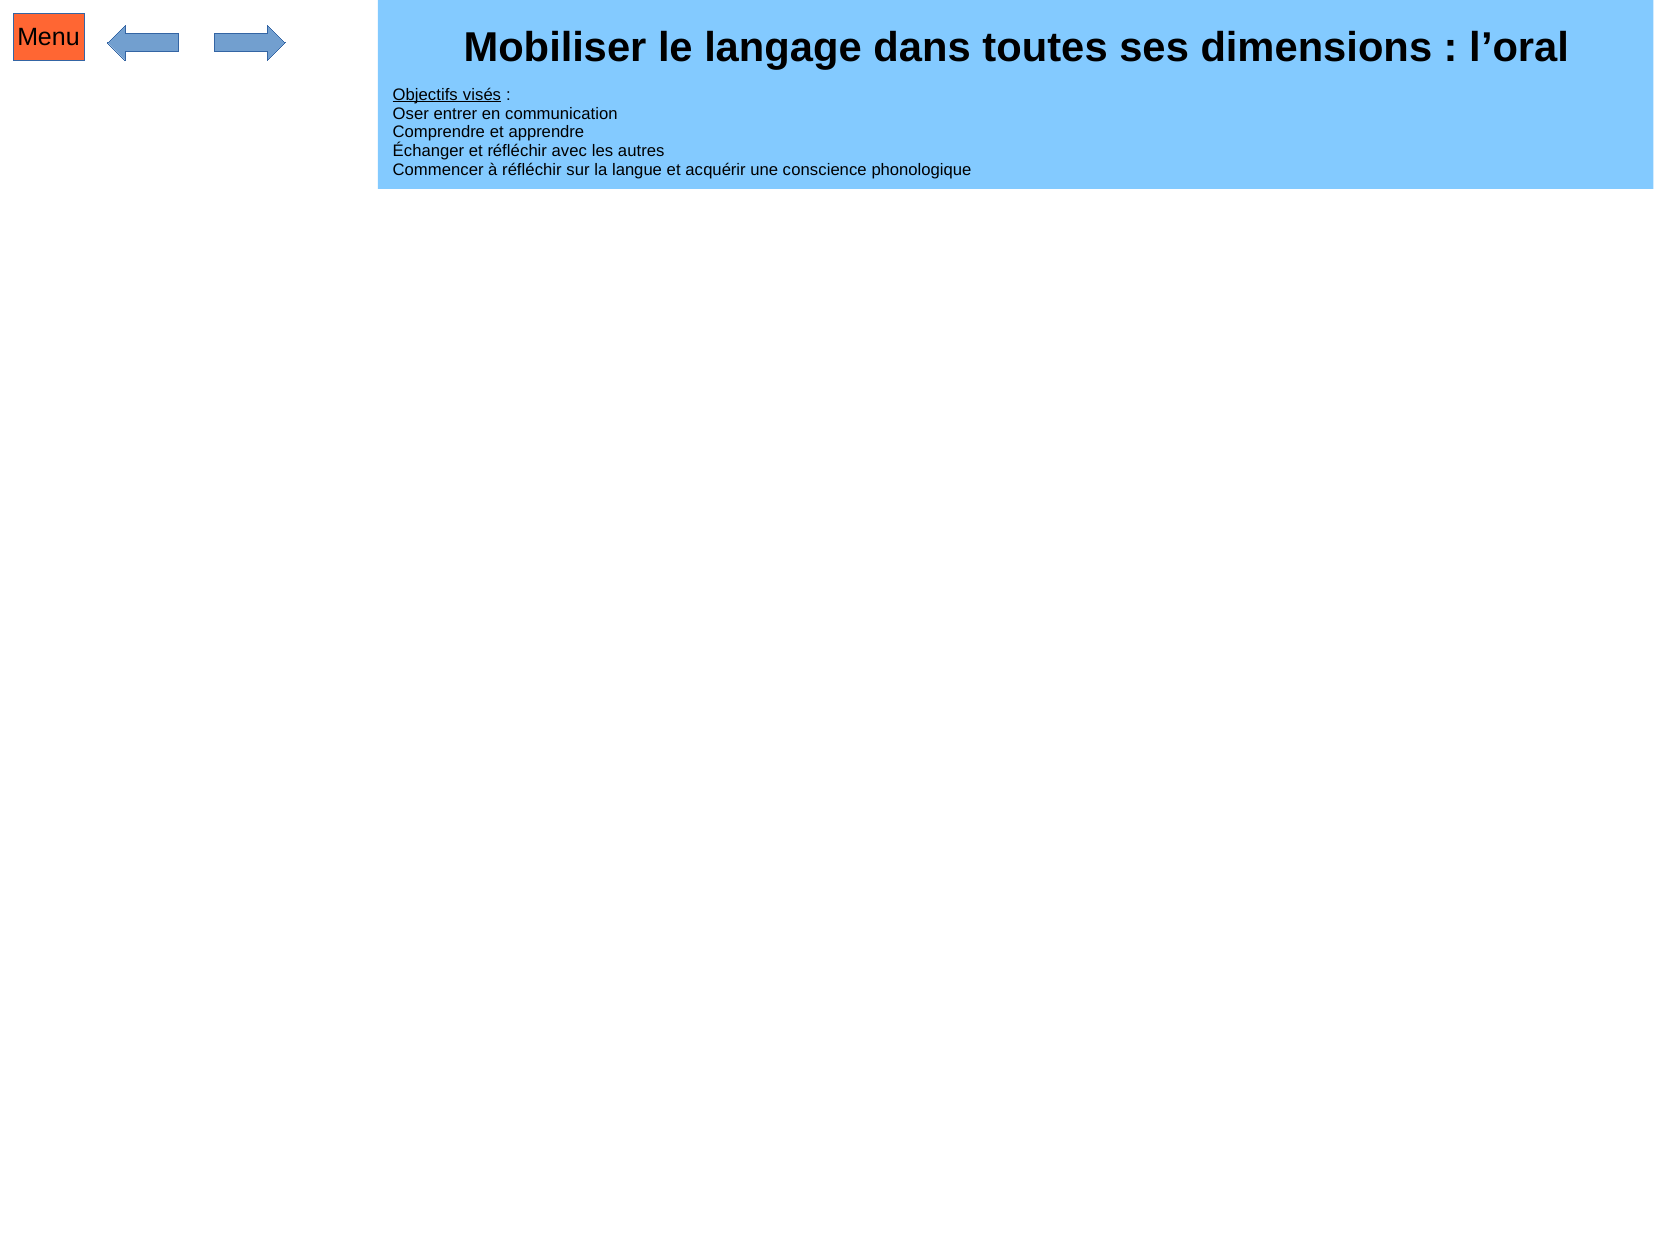

Objectifs visés :
Oser entrer en communication
Comprendre et apprendre
Échanger et réfléchir avec les autres
Commencer à réfléchir sur la langue et acquérir une conscience phonologique
Menu
Mobiliser le langage dans toutes ses dimensions : l’oral